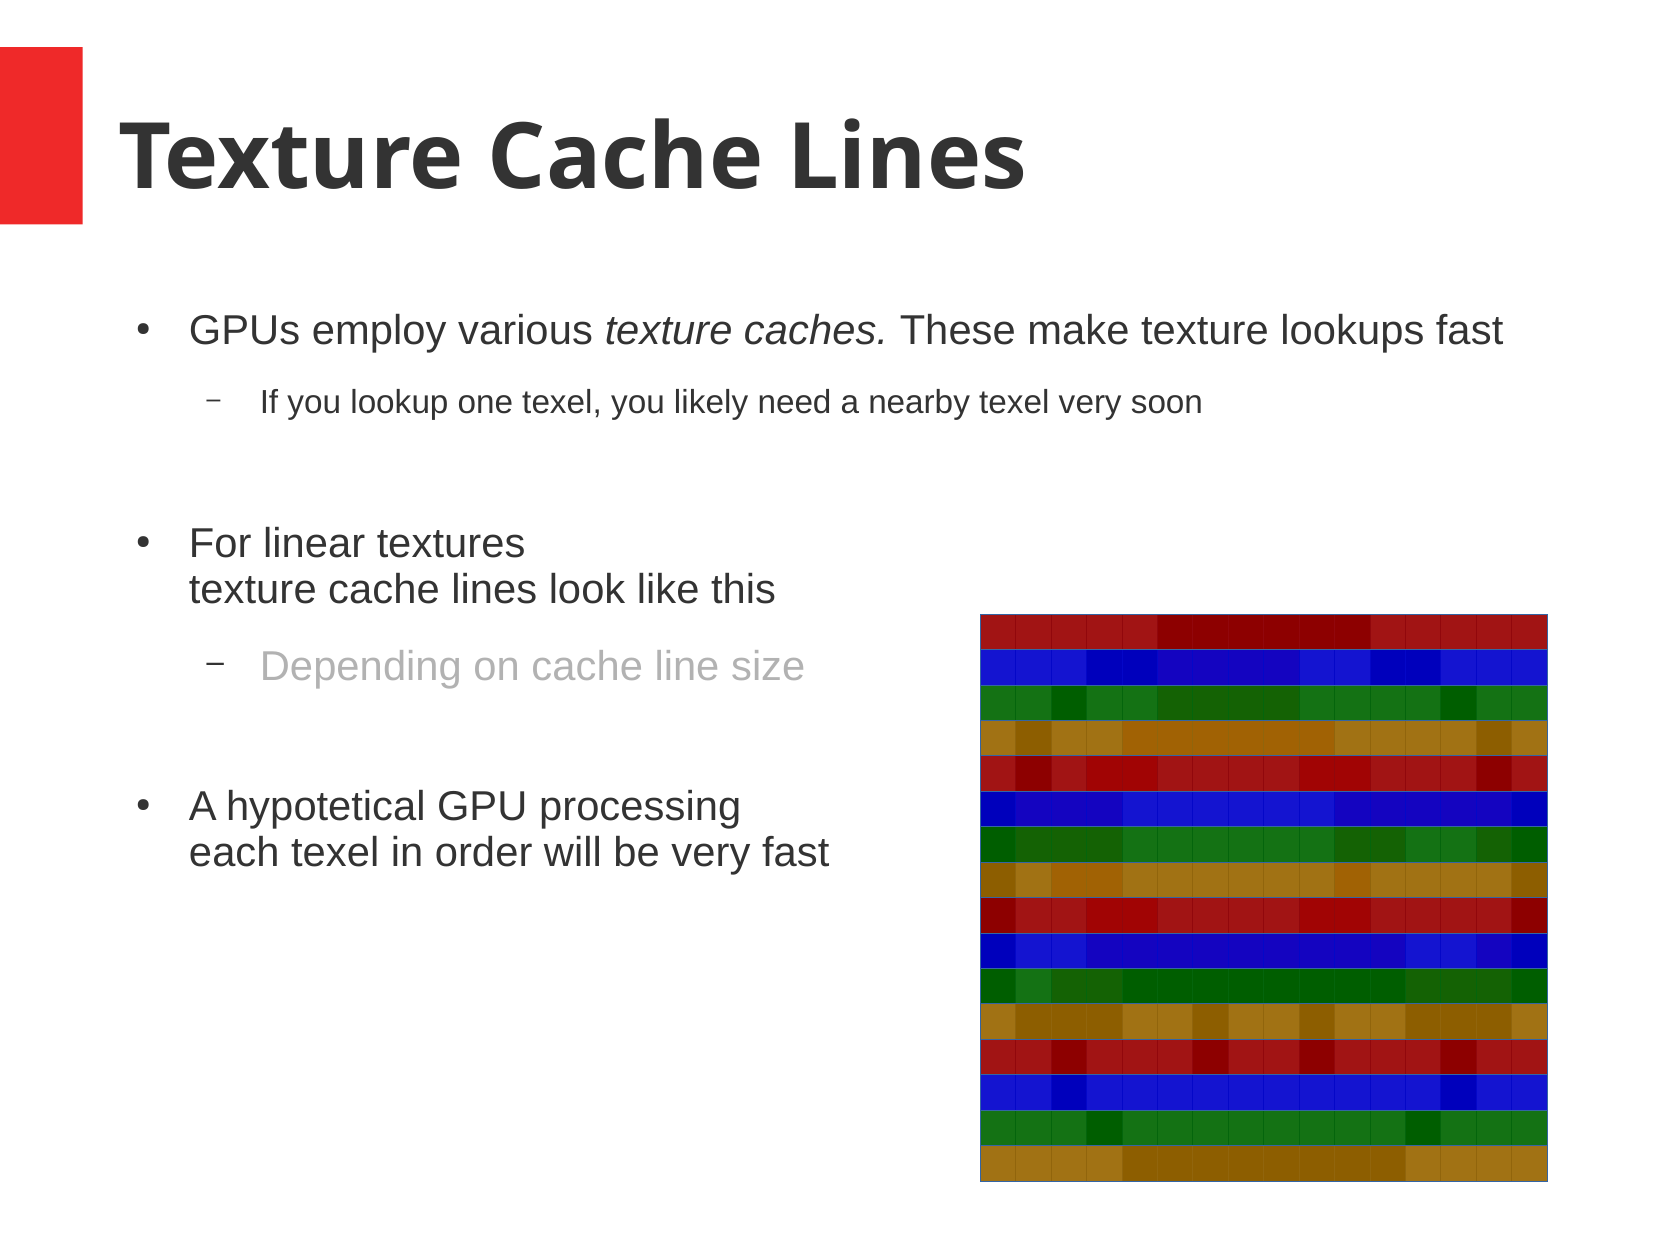

# Texture Cache Lines
GPUs employ various texture caches. These make texture lookups fast
If you lookup one texel, you likely need a nearby texel very soon
For linear textures
texture cache lines look like this
Depending on cache line size
A hypotetical GPU processing
each texel in order will be very fast